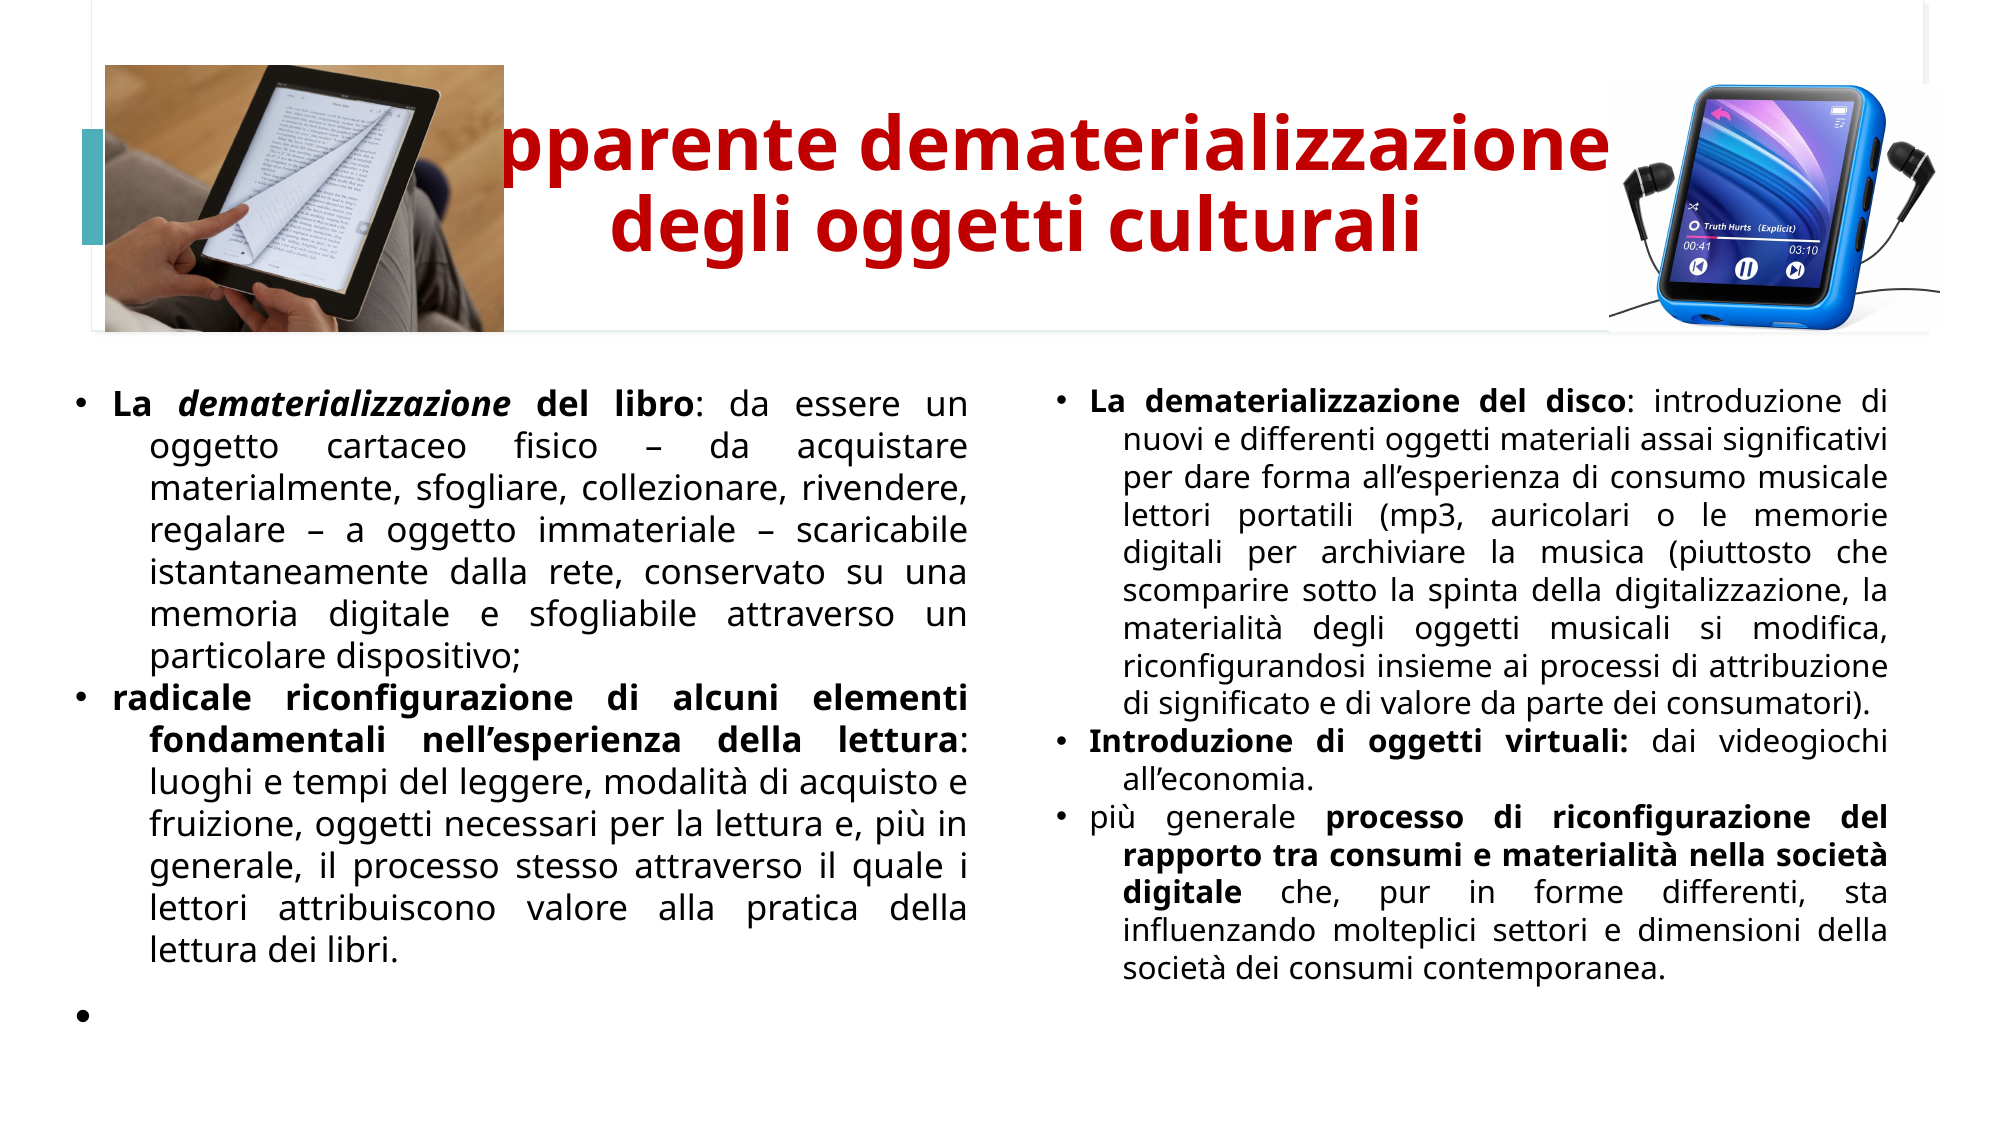

# L’apparente dematerializzazione degli oggetti culturali
La dematerializzazione del libro: da essere un oggetto cartaceo fisico – da acquistare materialmente, sfogliare, collezionare, rivendere, regalare – a oggetto immateriale – scaricabile istantaneamente dalla rete, conservato su una memoria digitale e sfogliabile attraverso un particolare dispositivo;
radicale riconfigurazione di alcuni elementi fondamentali nell’esperienza della lettura: luoghi e tempi del leggere, modalità di acquisto e fruizione, oggetti necessari per la lettura e, più in generale, il processo stesso attraverso il quale i lettori attribuiscono valore alla pratica della lettura dei libri.
La dematerializzazione del disco: introduzione di nuovi e differenti oggetti materiali assai significativi per dare forma all’esperienza di consumo musicale lettori portatili (mp3, auricolari o le memorie digitali per archiviare la musica (piuttosto che scomparire sotto la spinta della digitalizzazione, la materialità degli oggetti musicali si modifica, riconfigurandosi insieme ai processi di attribuzione di significato e di valore da parte dei consumatori).
Introduzione di oggetti virtuali: dai videogiochi all’economia.
più generale processo di riconfigurazione del rapporto tra consumi e materialità nella società digitale che, pur in forme differenti, sta influenzando molteplici settori e dimensioni della società dei consumi contemporanea.